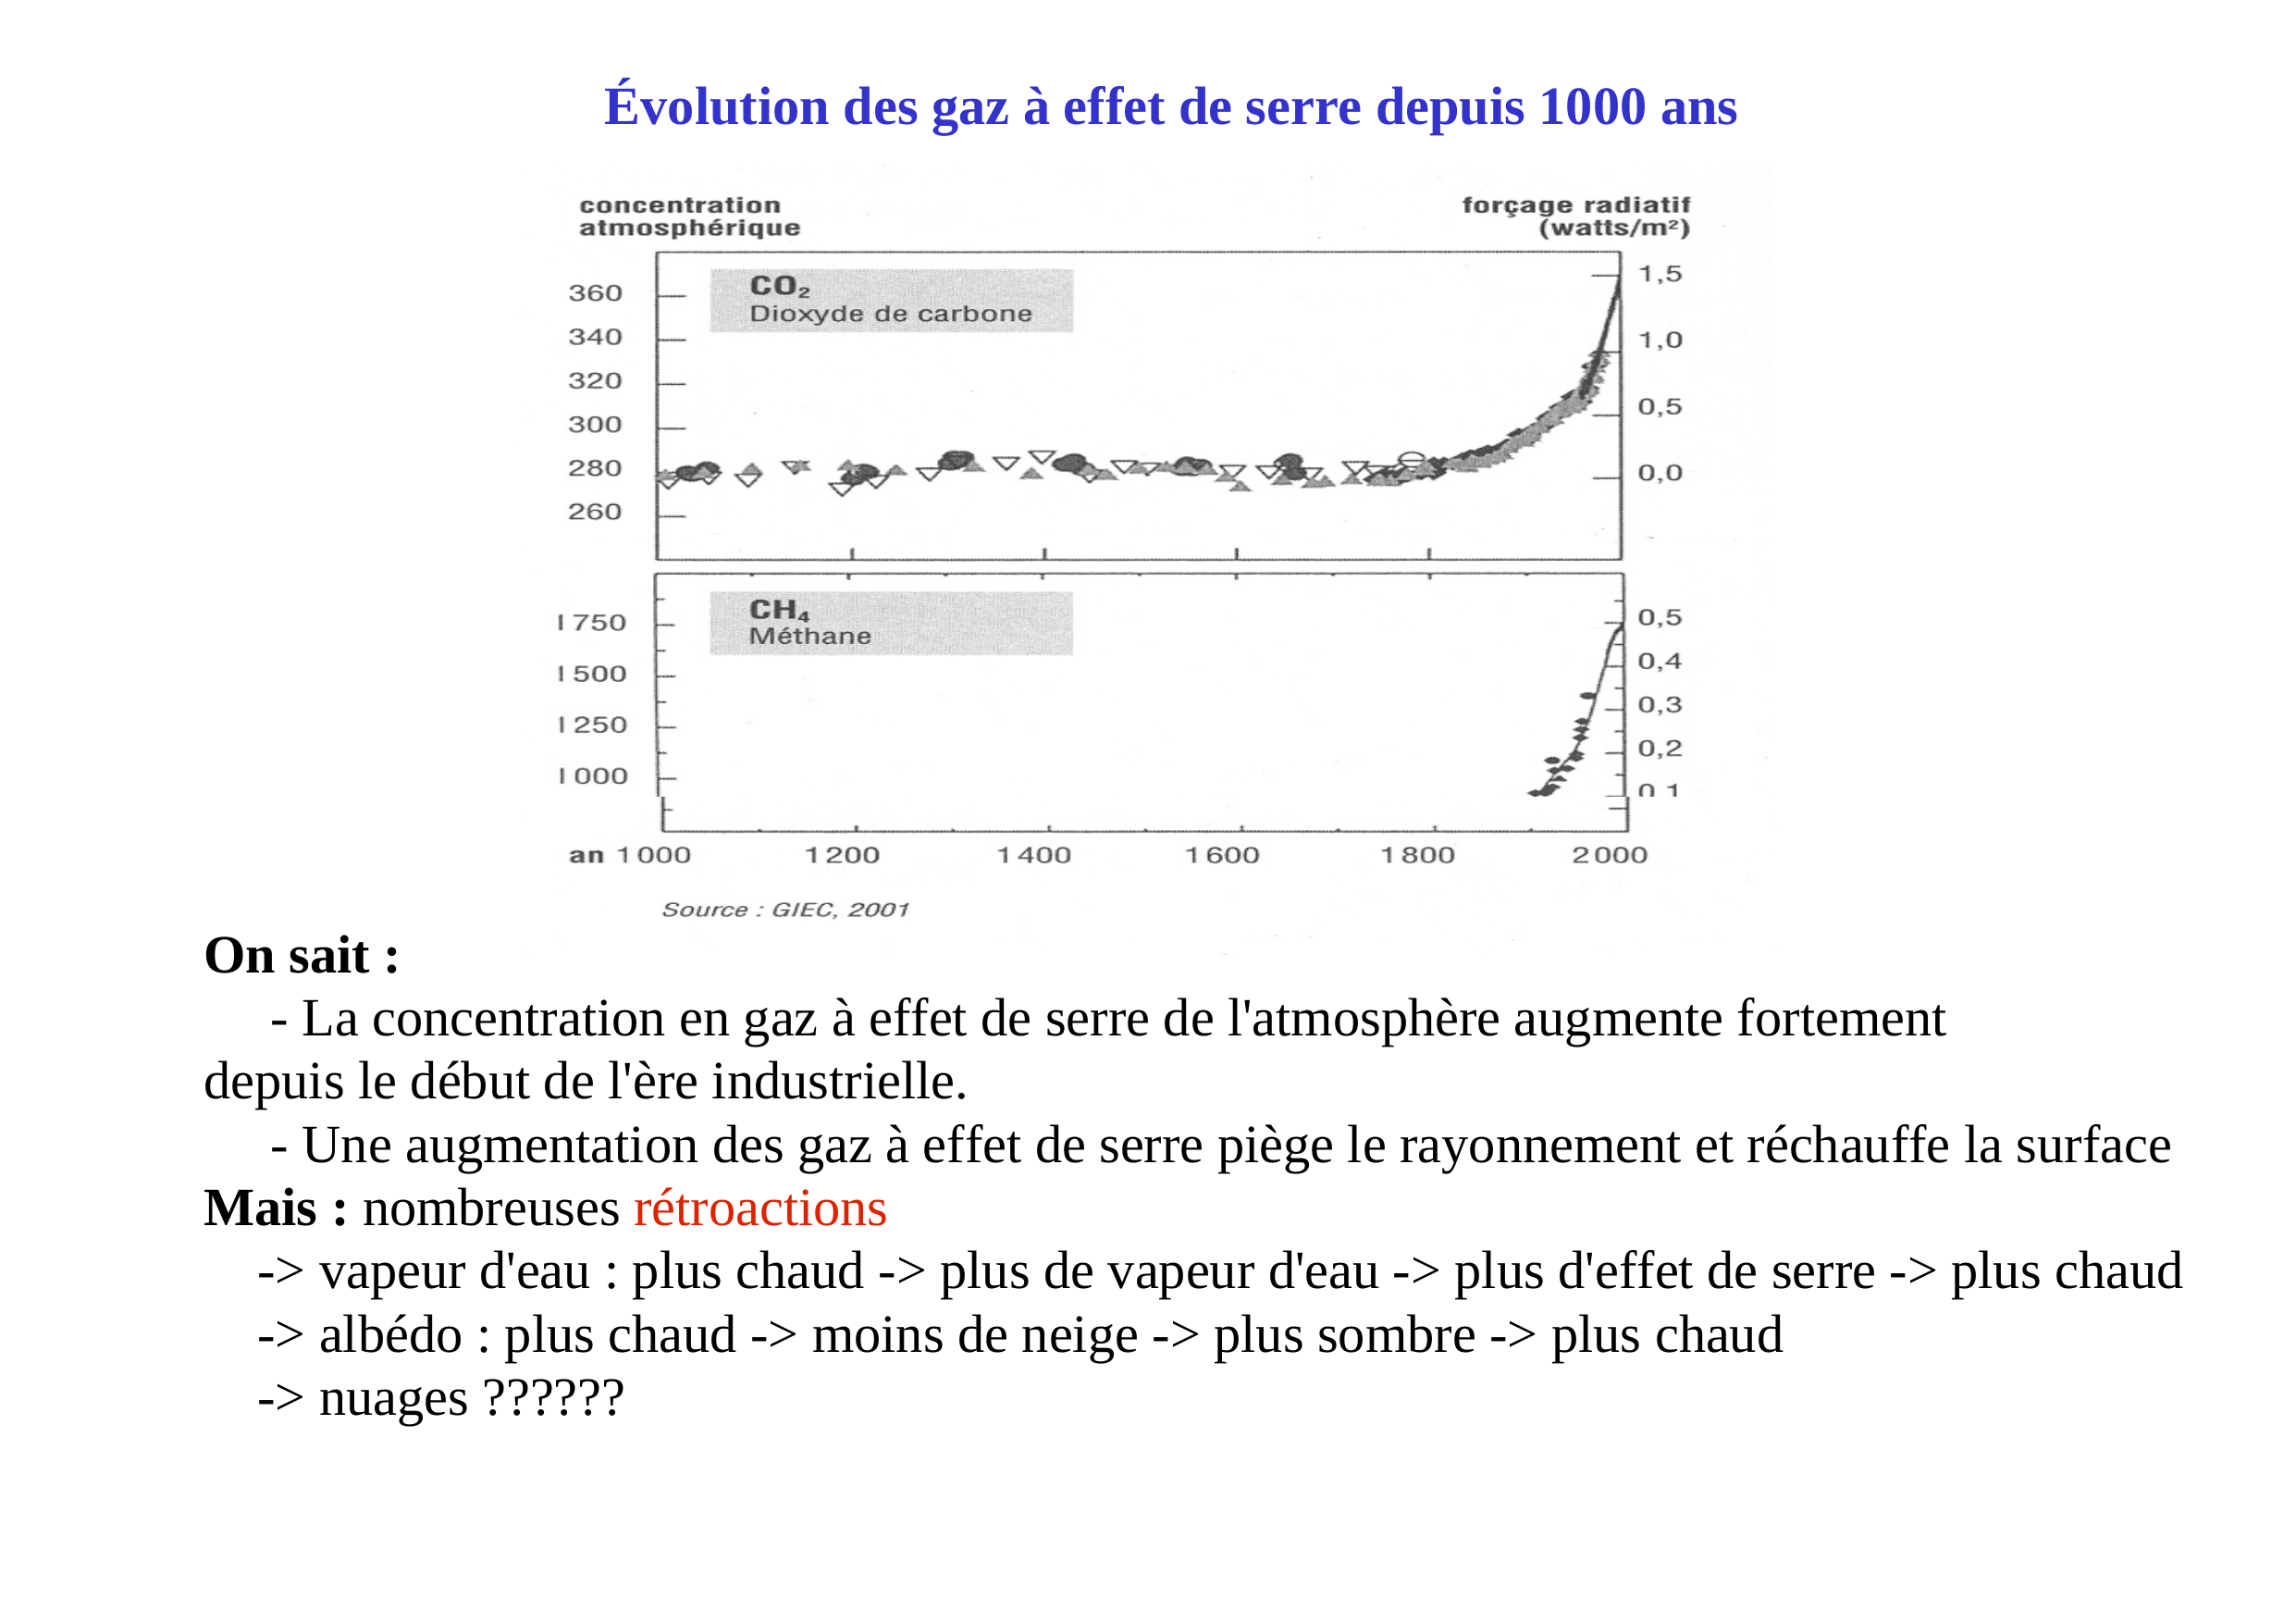

# Évolution des gaz à effet de serre depuis 1000 ans
On sait :
 - La concentration en gaz à effet de serre de l'atmosphère augmente fortement
depuis le début de l'ère industrielle.
 - Une augmentation des gaz à effet de serre piège le rayonnement et réchauffe la surface
Mais : nombreuses rétroactions
 -> vapeur d'eau : plus chaud -> plus de vapeur d'eau -> plus d'effet de serre -> plus chaud
 -> albédo : plus chaud -> moins de neige -> plus sombre -> plus chaud
 -> nuages ??????